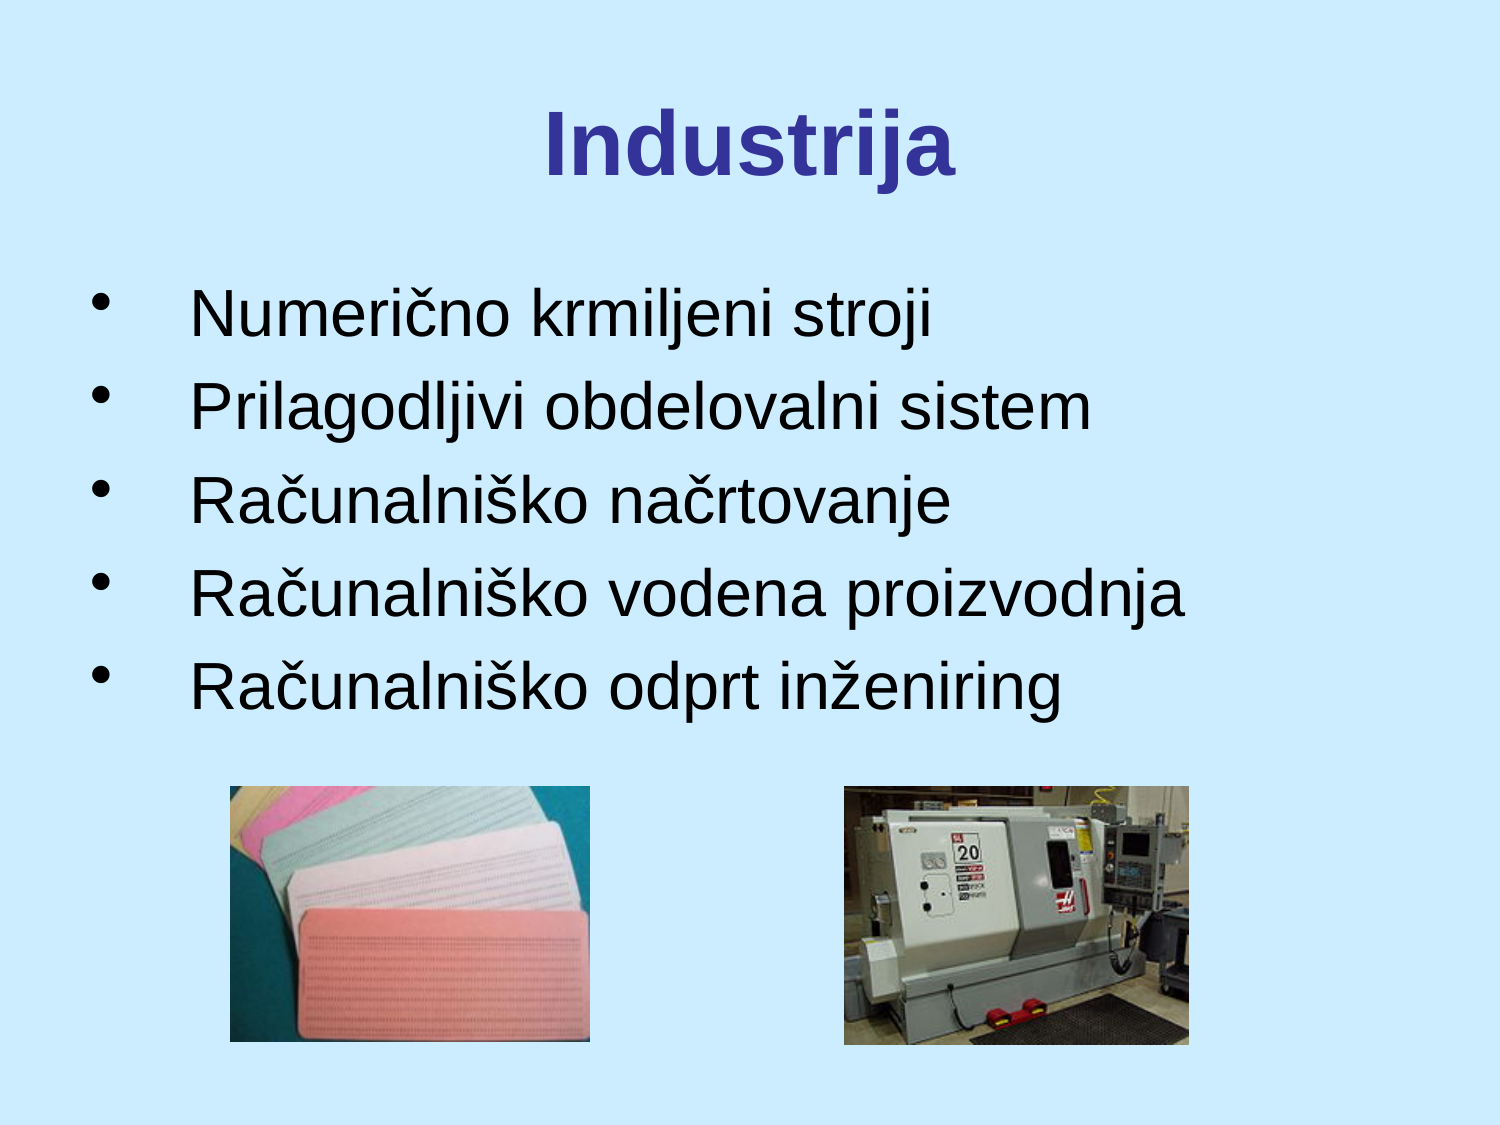

# Industrija
Numerično krmiljeni stroji
Prilagodljivi obdelovalni sistem
Računalniško načrtovanje
Računalniško vodena proizvodnja
Računalniško odprt inženiring